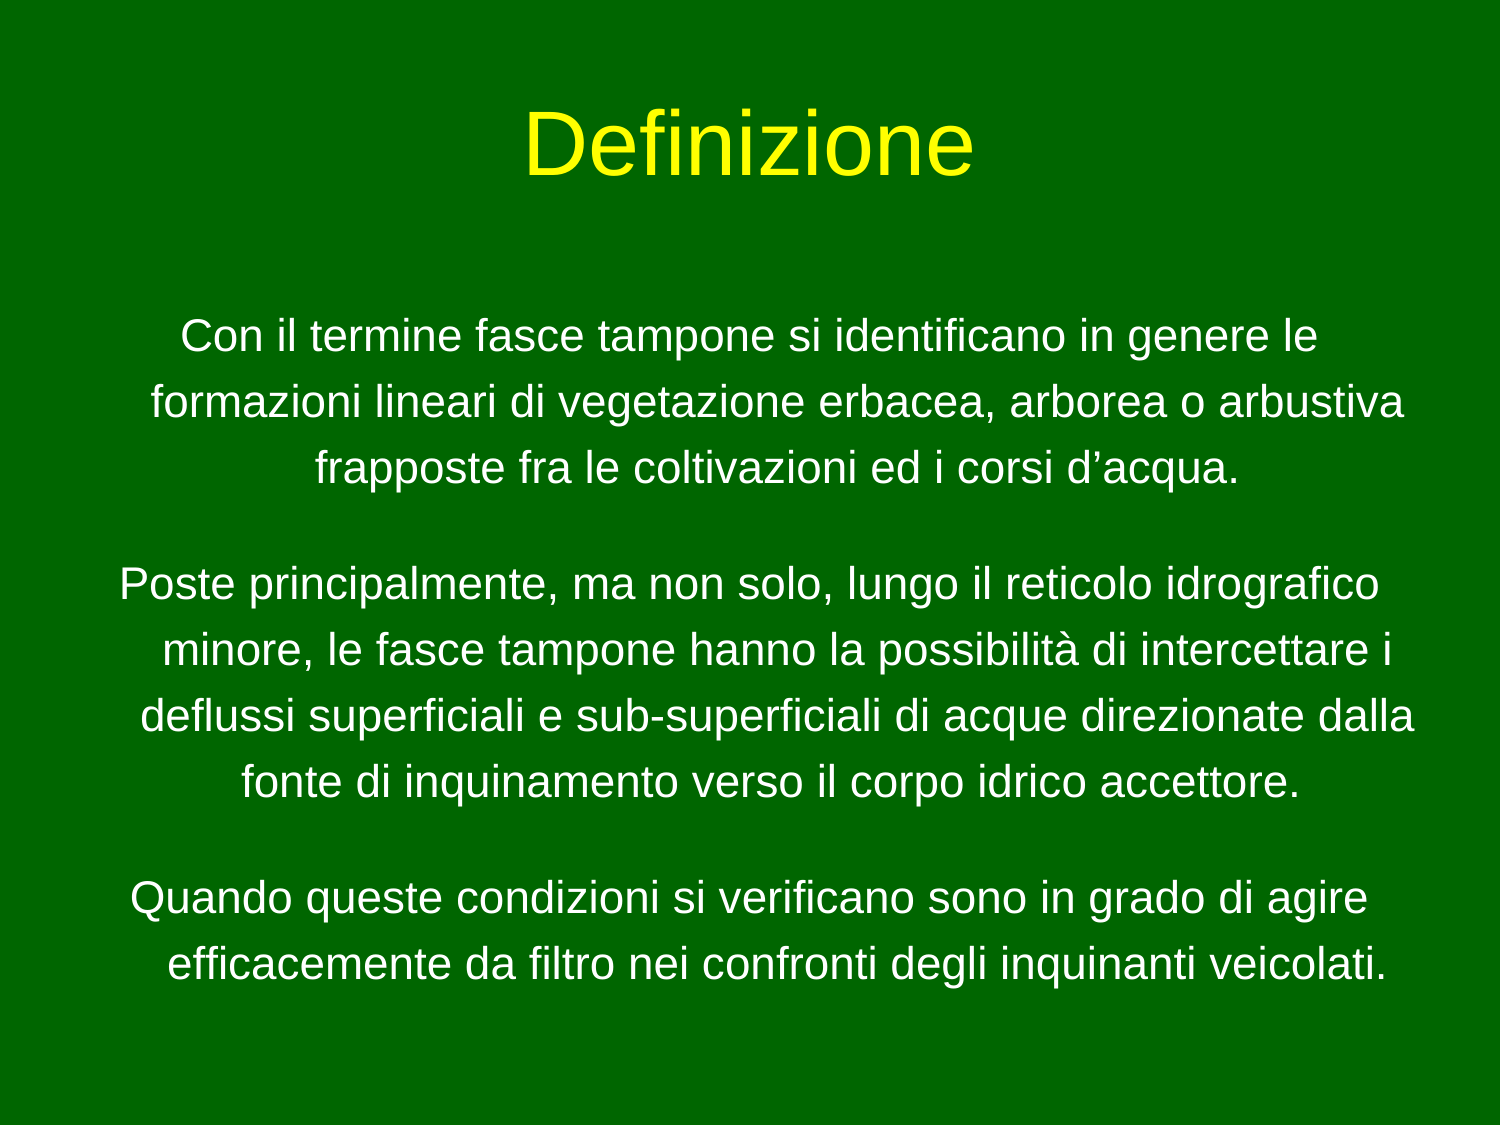

# Definizione
Con il termine fasce tampone si identificano in genere le formazioni lineari di vegetazione erbacea, arborea o arbustiva frapposte fra le coltivazioni ed i corsi d’acqua.
Poste principalmente, ma non solo, lungo il reticolo idrografico minore, le fasce tampone hanno la possibilità di intercettare i deflussi superficiali e sub-superficiali di acque direzionate dalla fonte di inquinamento verso il corpo idrico accettore.
Quando queste condizioni si verificano sono in grado di agire efficacemente da filtro nei confronti degli inquinanti veicolati.